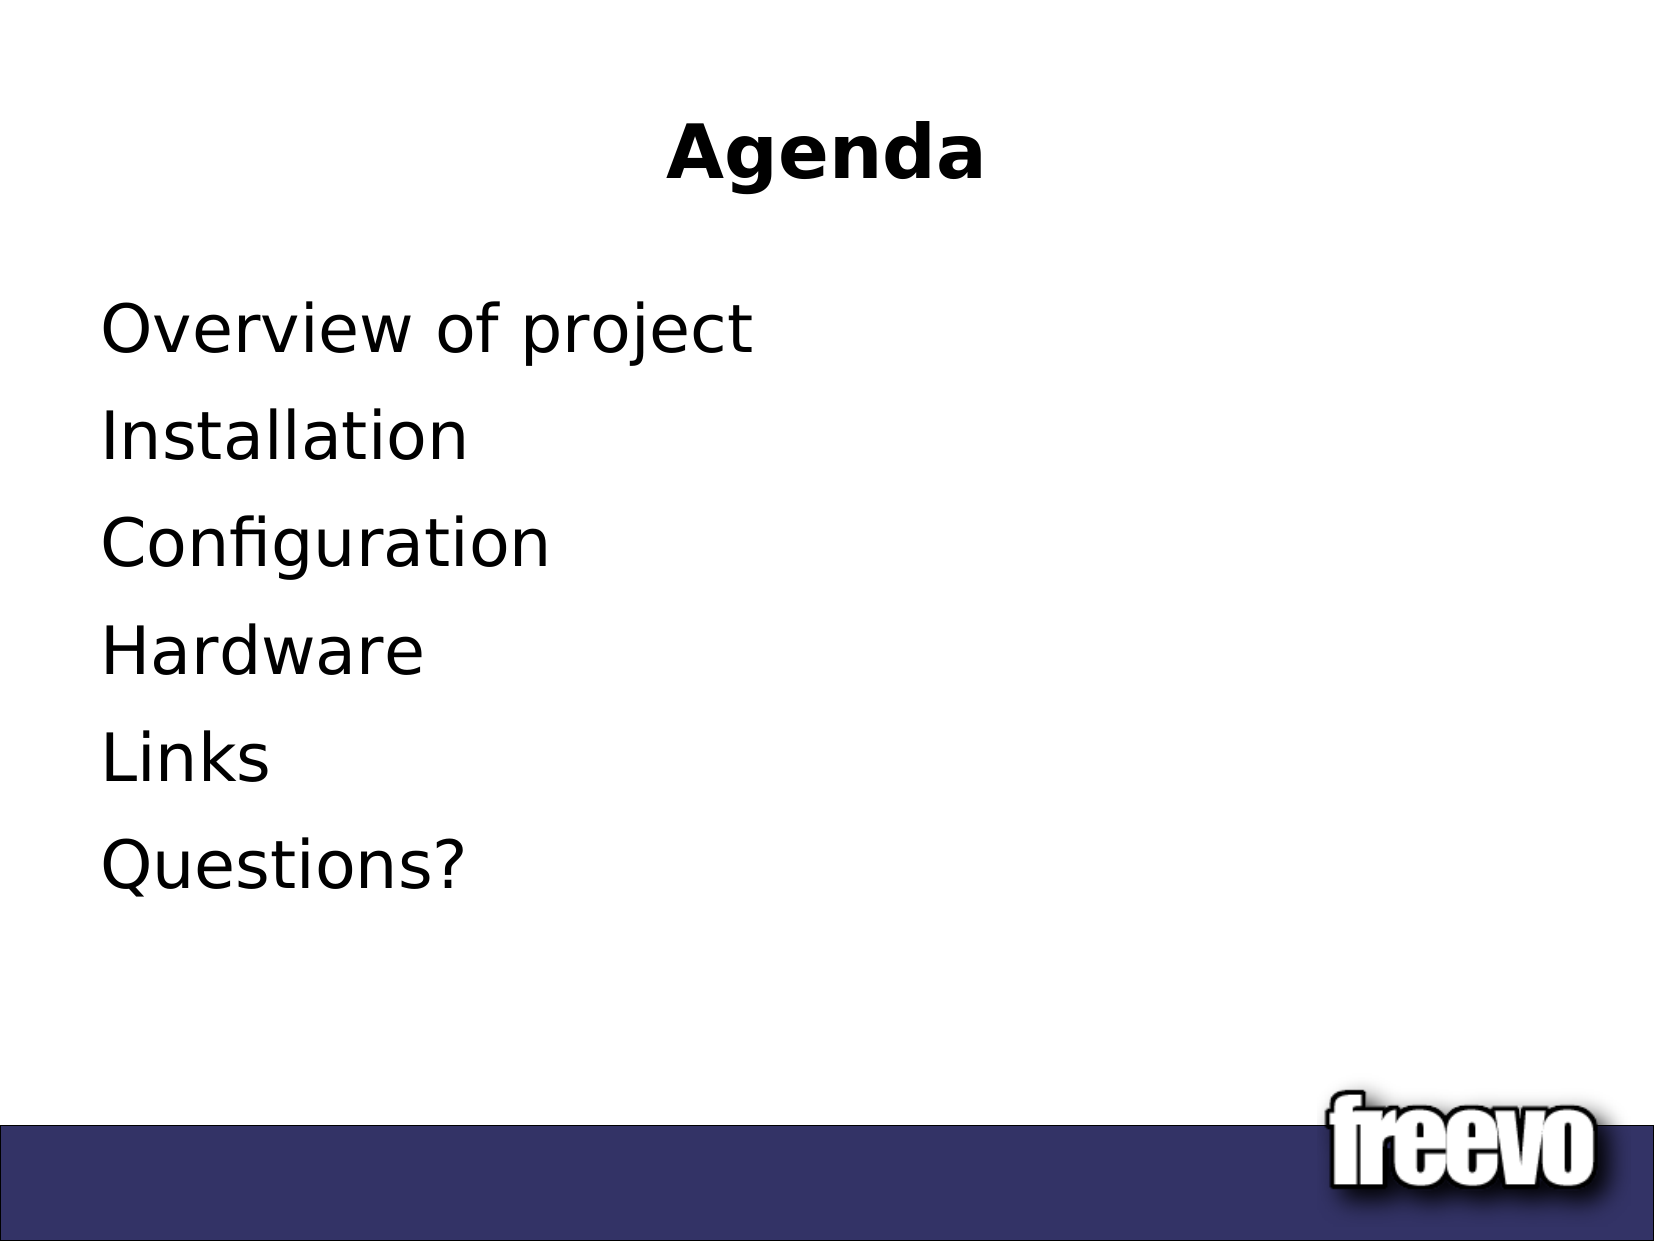

# Agenda
Overview of project
Installation
Configuration
Hardware
Links
Questions?